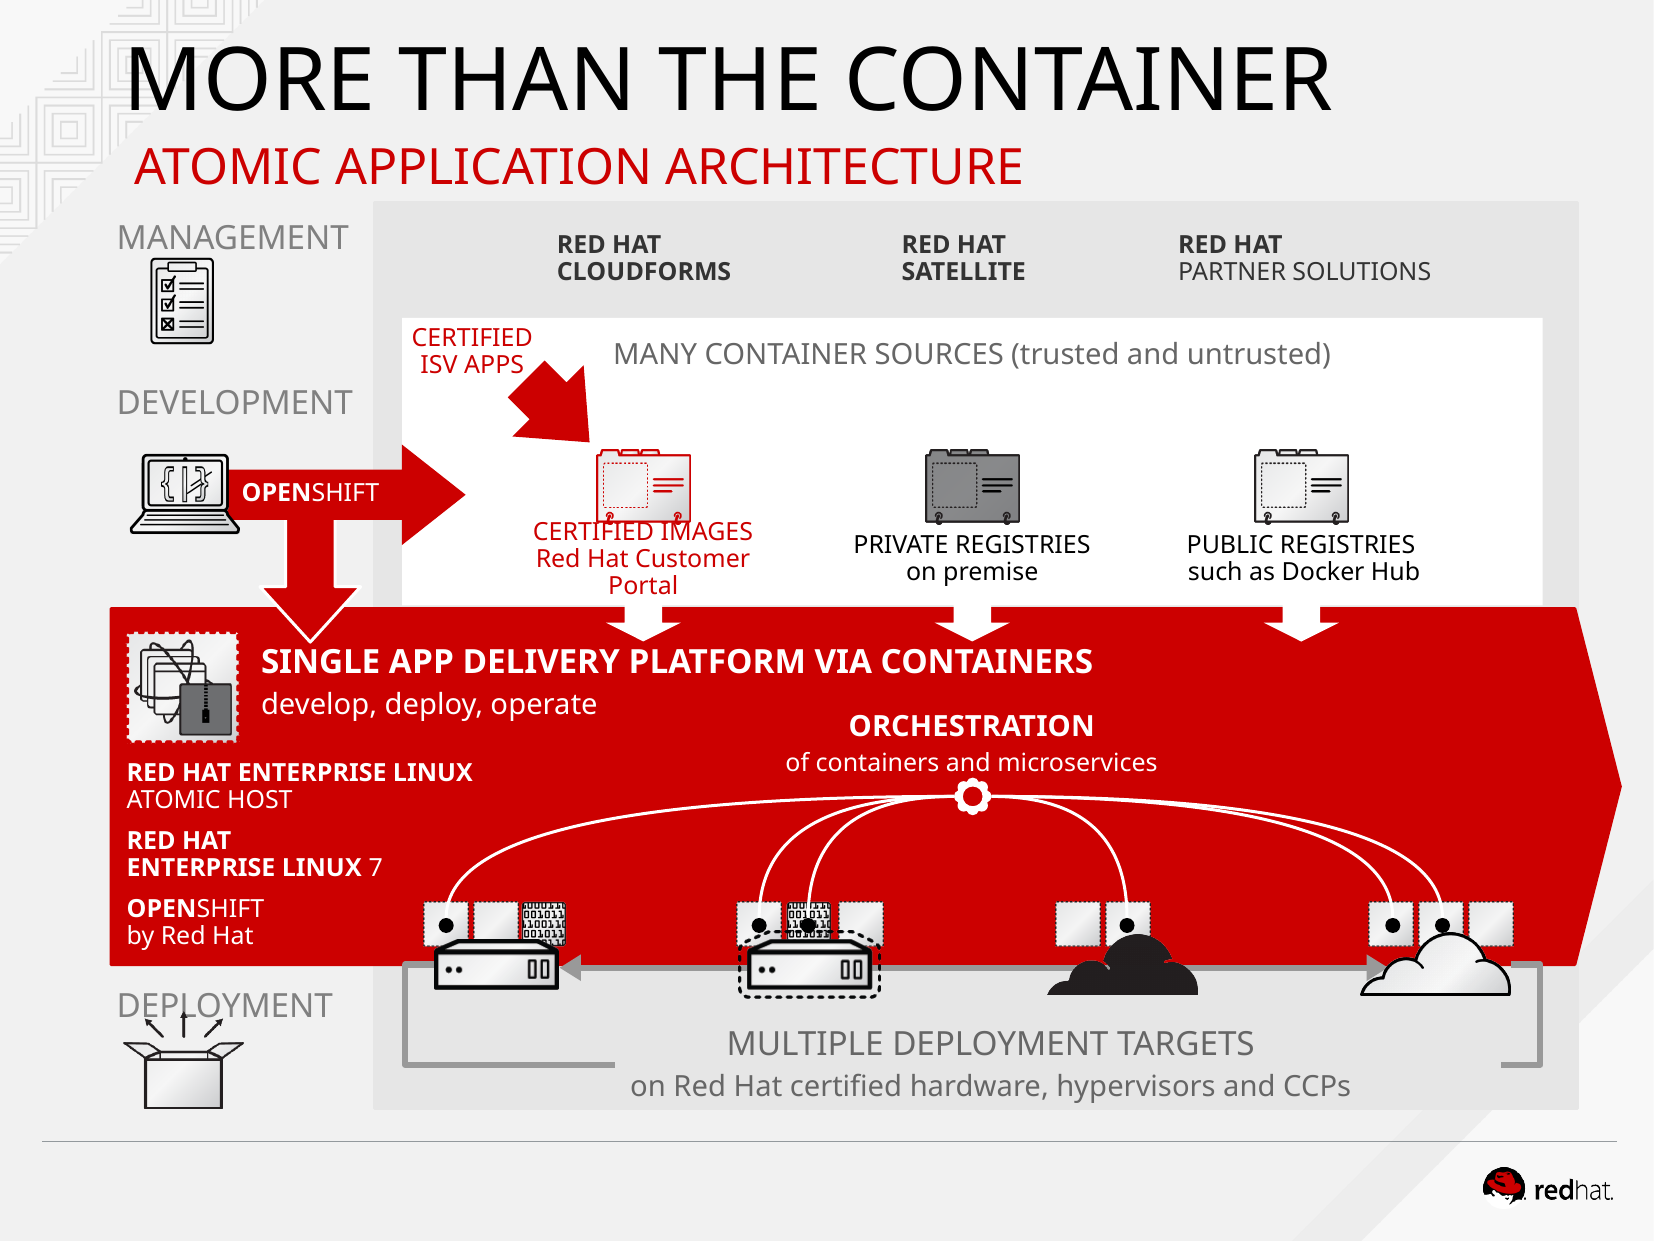

# MORE THAN THE CONTAINER
ATOMIC APPLICATION ARCHITECTURE
RED HAT
CLOUDFORMS
RED HAT
SATELLITE
RED HAT
PARTNER SOLUTIONS
MANAGEMENT
CERTIFIED
ISV APPS
MANY CONTAINER SOURCES (trusted and untrusted)
CERTIFIED IMAGES
Red Hat Customer Portal
PRIVATE REGISTRIES
on premise
PUBLIC REGISTRIES
 such as Docker Hub
DEVELOPMENT
OPENSHIFT
SINGLE APP DELIVERY PLATFORM VIA CONTAINERS
develop, deploy, operate
RED HAT ENTERPRISE LINUX
ATOMIC HOST
RED HAT
ENTERPRISE LINUX 7
OPENSHIFT
by Red Hat
ORCHESTRATION
of containers and microservices
MULTIPLE DEPLOYMENT TARGETS
on Red Hat certified hardware, hypervisors and CCPs
DEPLOYMENT